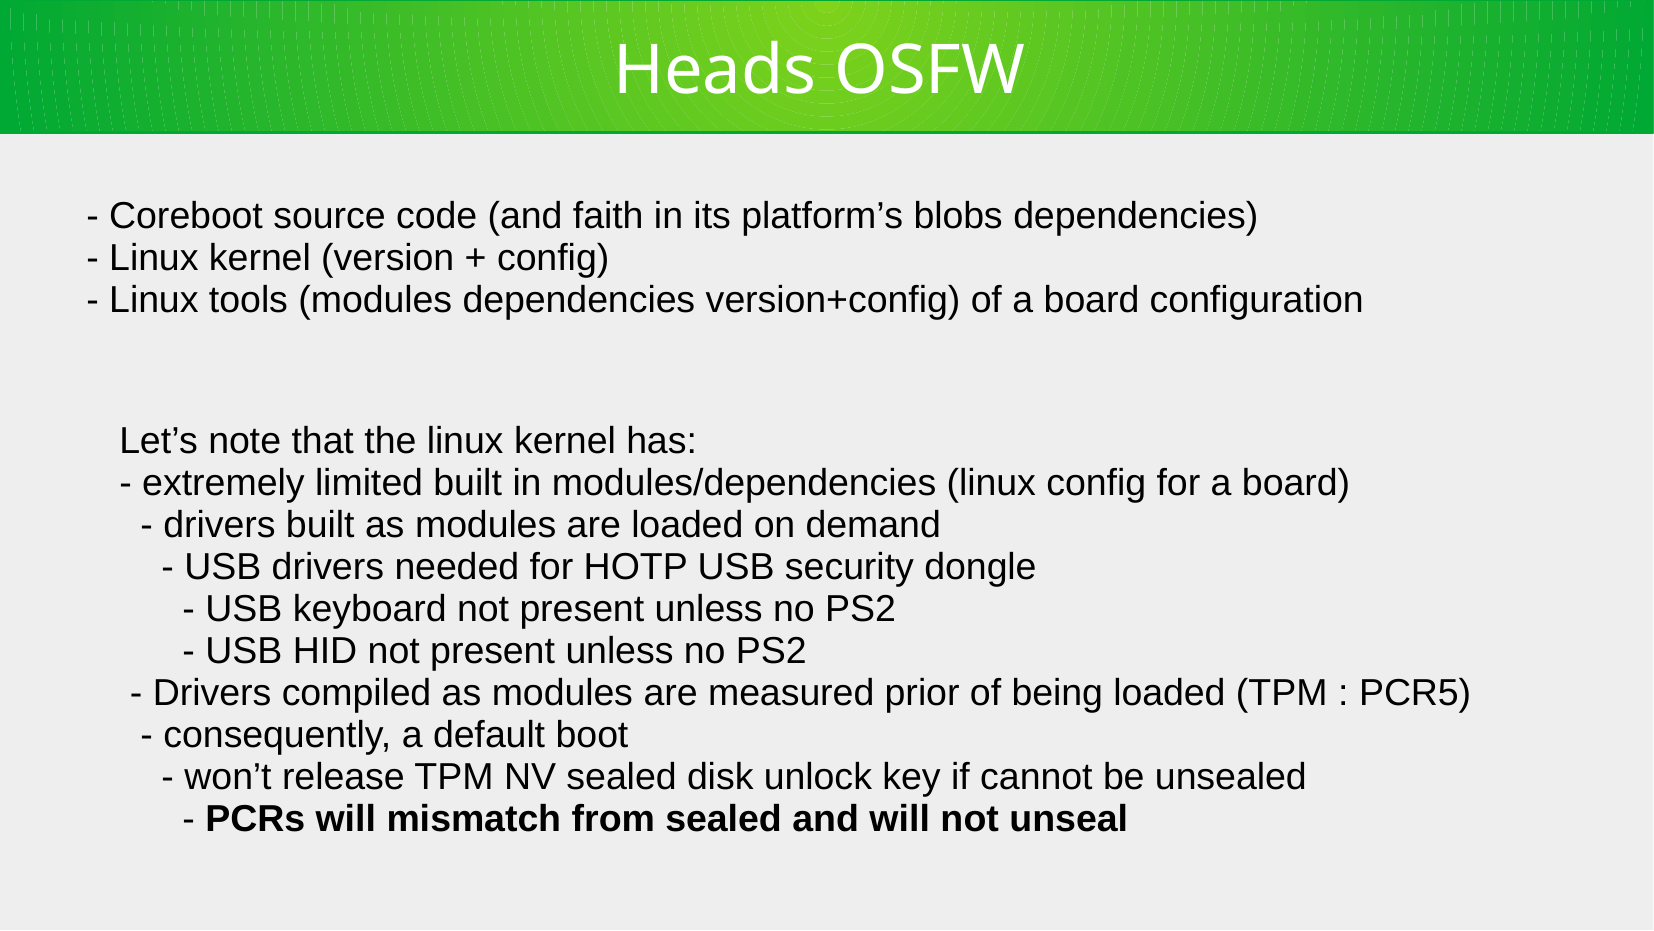

# Heads OSFW
- Coreboot source code (and faith in its platform’s blobs dependencies)
- Linux kernel (version + config)
- Linux tools (modules dependencies version+config) of a board configuration
Let’s note that the linux kernel has:
- extremely limited built in modules/dependencies (linux config for a board)
 - drivers built as modules are loaded on demand
 - USB drivers needed for HOTP USB security dongle
 - USB keyboard not present unless no PS2
 - USB HID not present unless no PS2
 - Drivers compiled as modules are measured prior of being loaded (TPM : PCR5)
 - consequently, a default boot
 - won’t release TPM NV sealed disk unlock key if cannot be unsealed
 - PCRs will mismatch from sealed and will not unseal